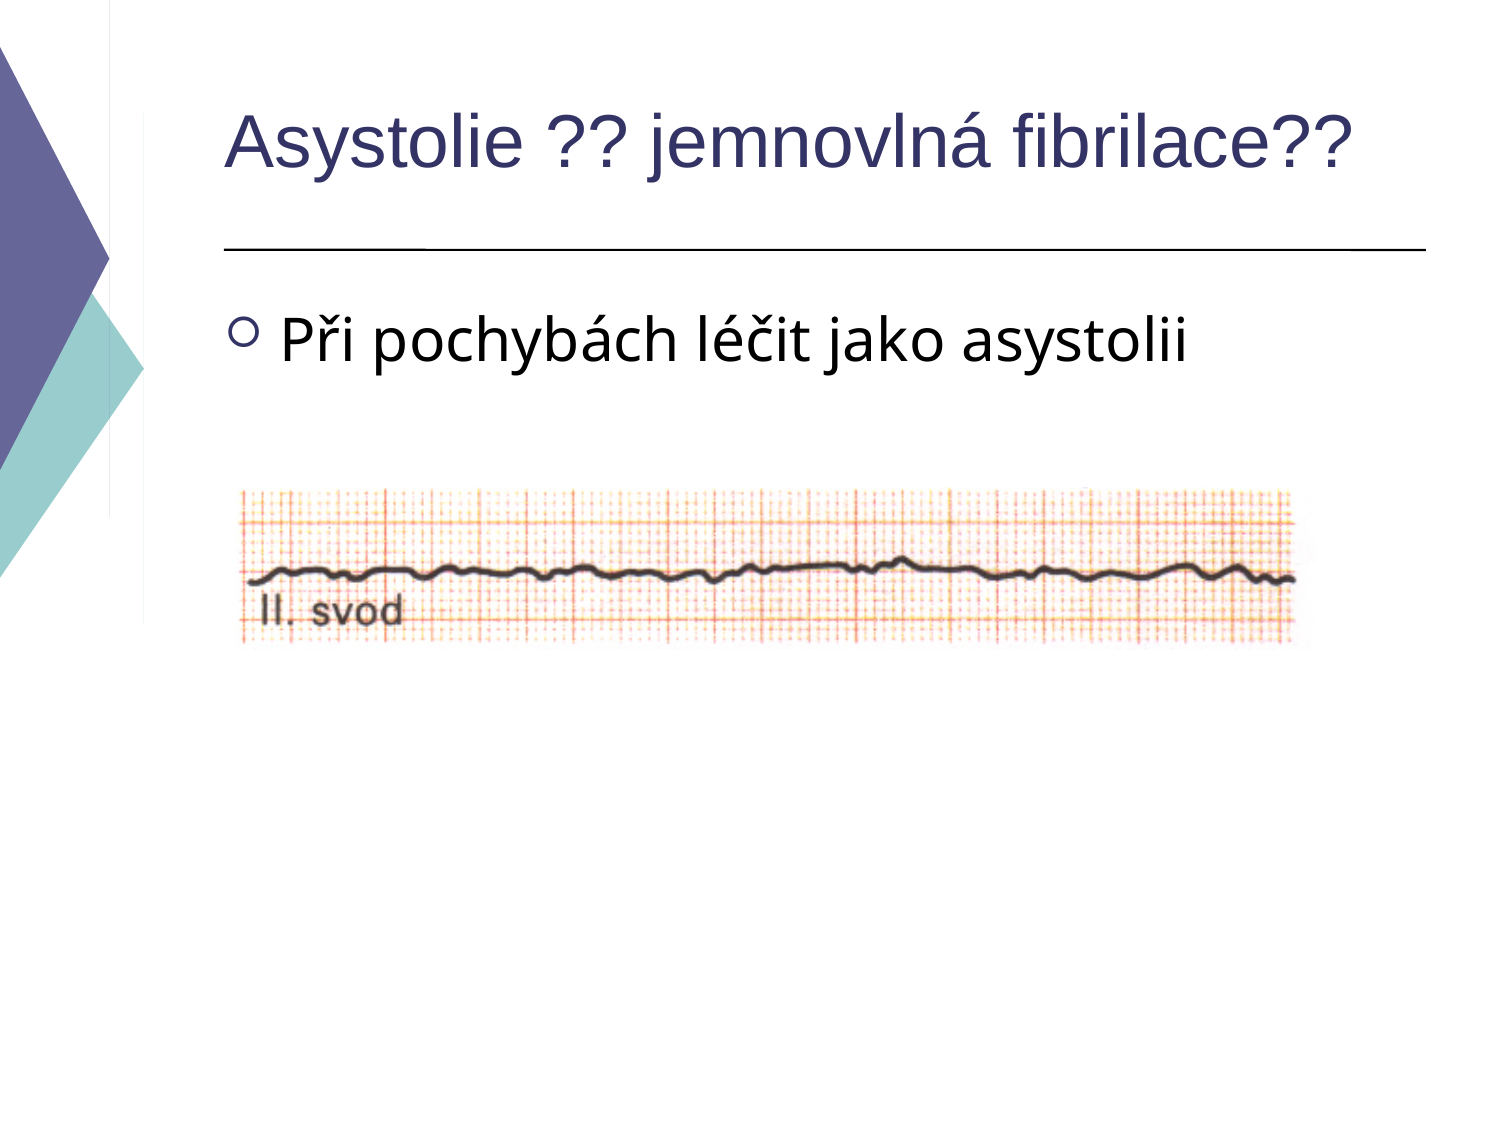

# Asystolie ?? jemnovlná fibrilace??
Při pochybách léčit jako asystolii